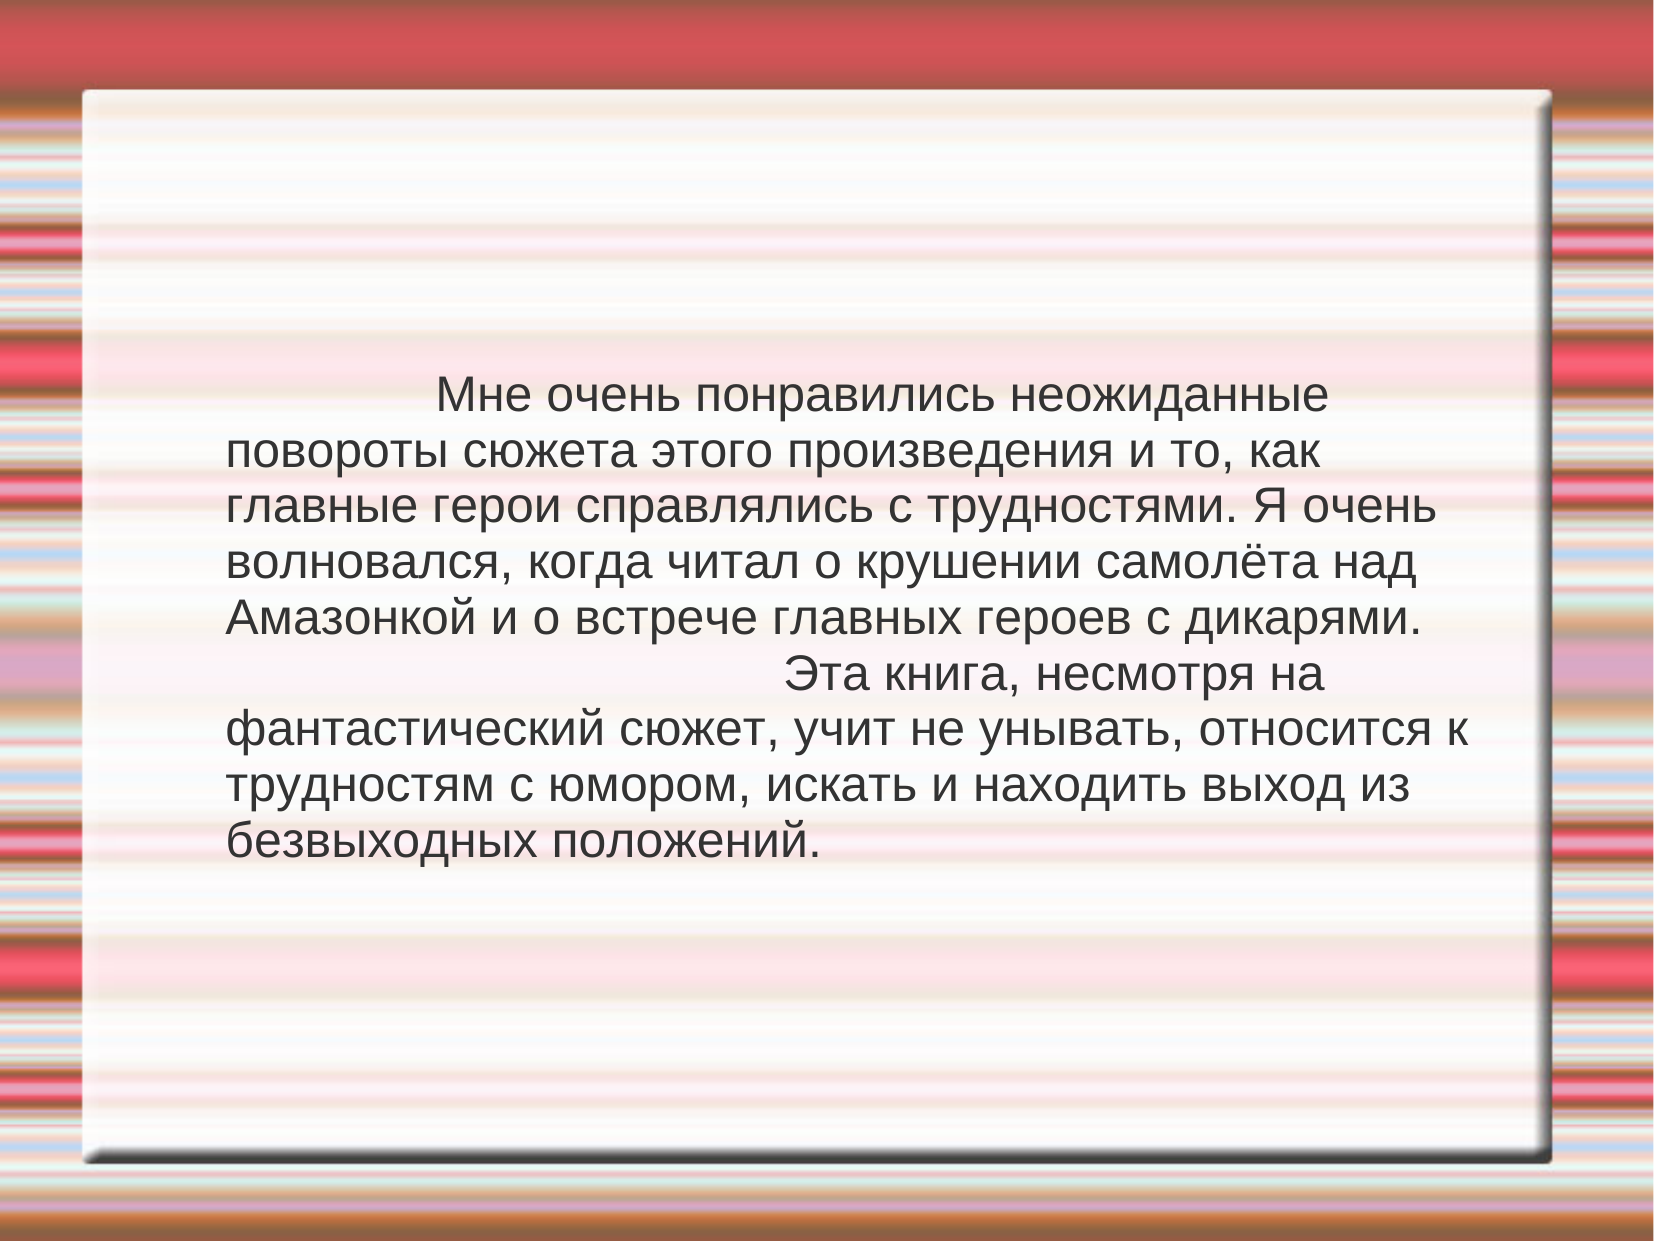

#
 Мне очень понравились неожиданные повороты сюжета этого произведения и то, как главные герои справлялись с трудностями. Я очень волновался, когда читал о крушении самолёта над Амазонкой и о встрече главных героев с дикарями. Эта книга, несмотря на фантастический сюжет, учит не унывать, относится к трудностям с юмором, искать и находить выход из безвыходных положений.